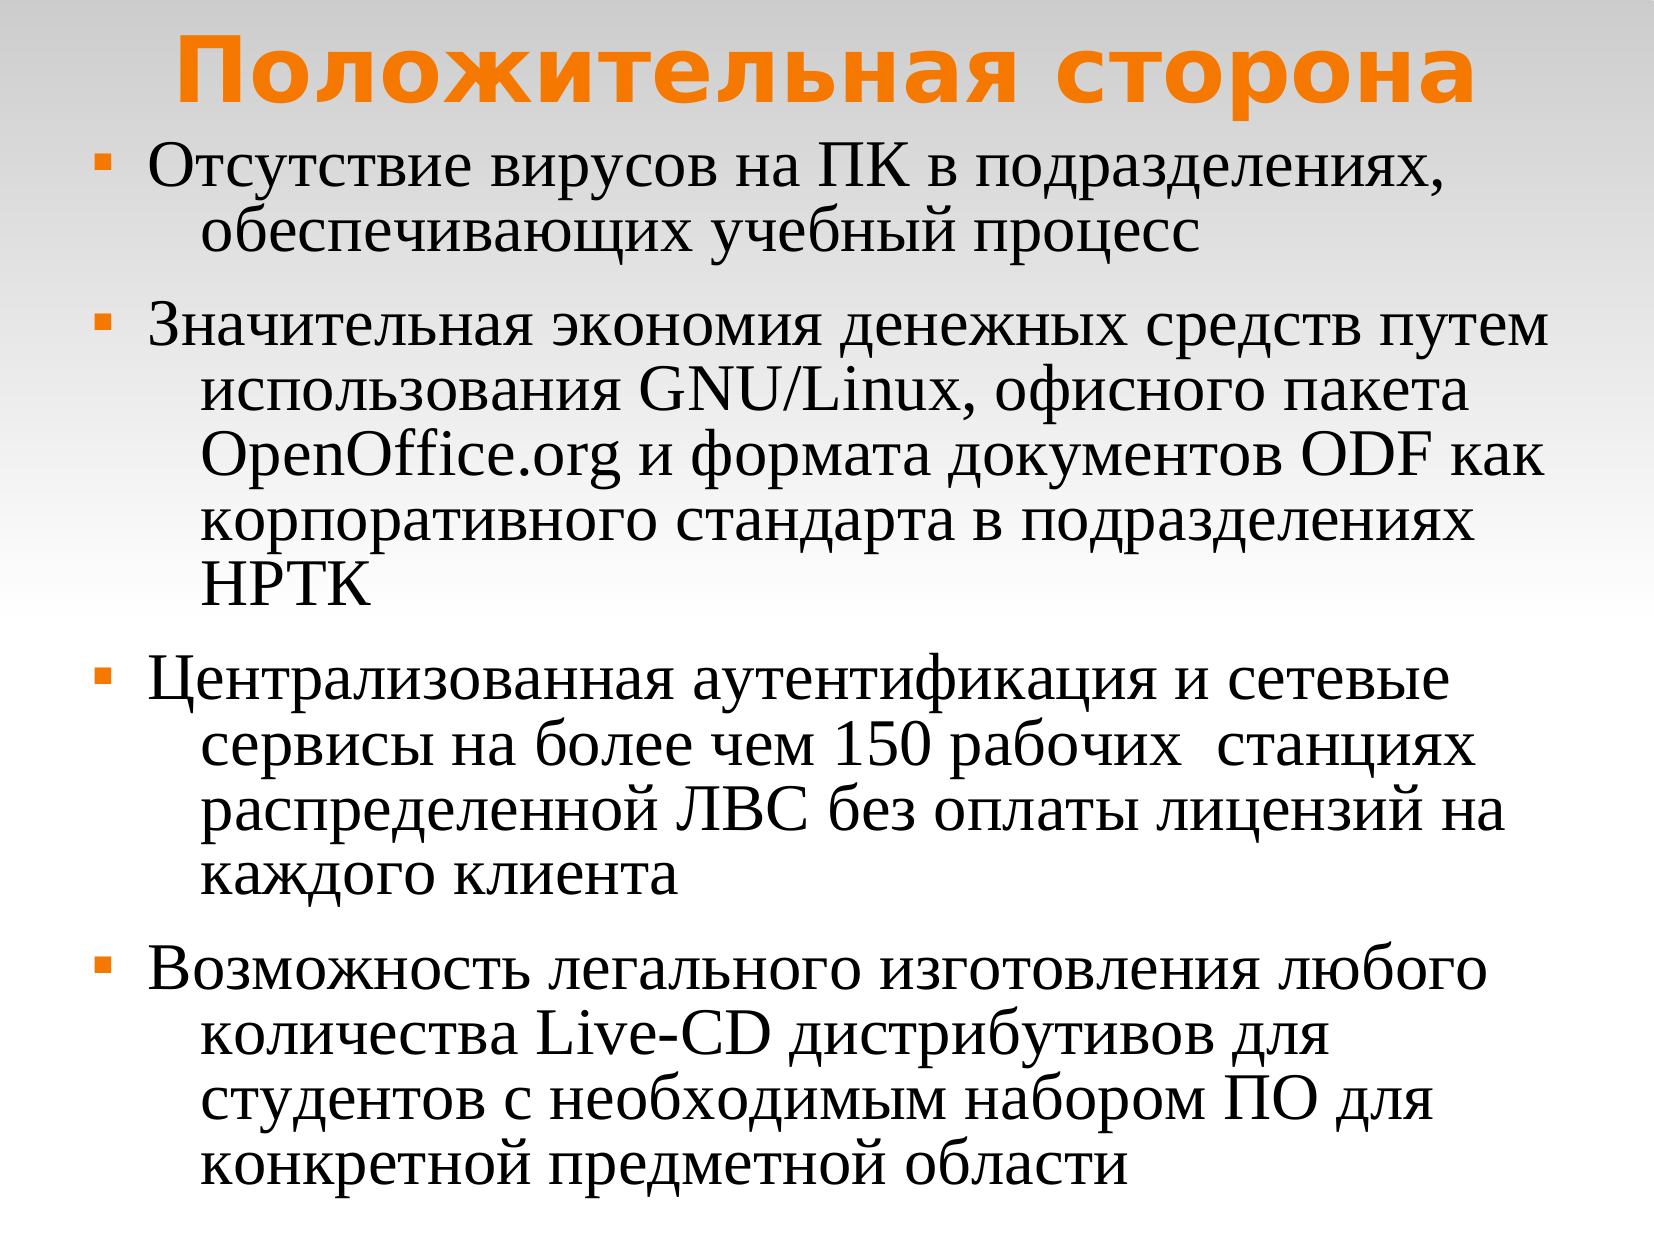

# Положительная сторона
Отсутствие вирусов на ПК в подразделениях, обеспечивающих учебный процесс
Значительная экономия денежных средств путем использования GNU/Linux, офисного пакета OpenOffice.org и формата документов ODF как корпоративного стандарта в подразделениях НРТК
Централизованная аутентификация и сетевые сервисы на более чем 150 рабочих станциях распределенной ЛВС без оплаты лицензий на каждого клиента
Возможность легального изготовления любого количества Live-CD дистрибутивов для студентов с необходимым набором ПО для конкретной предметной области